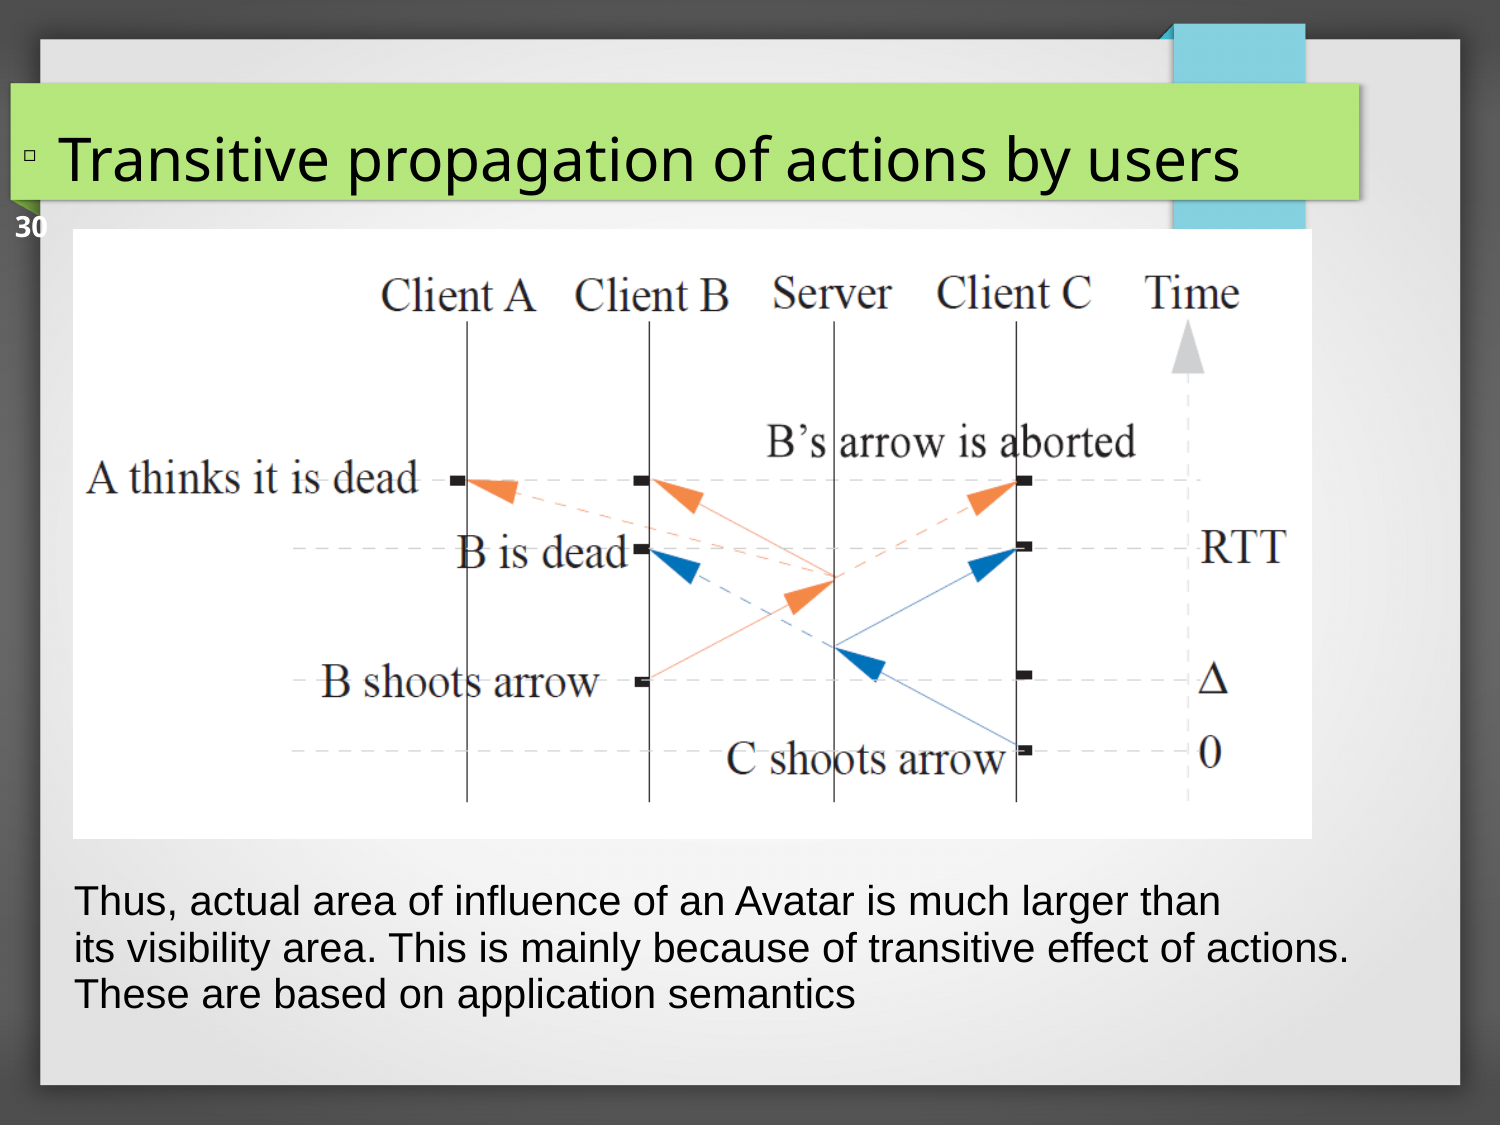

Transitive propagation of actions by users
Thus, actual area of influence of an Avatar is much larger than
its visibility area. This is mainly because of transitive effect of actions.
These are based on application semantics